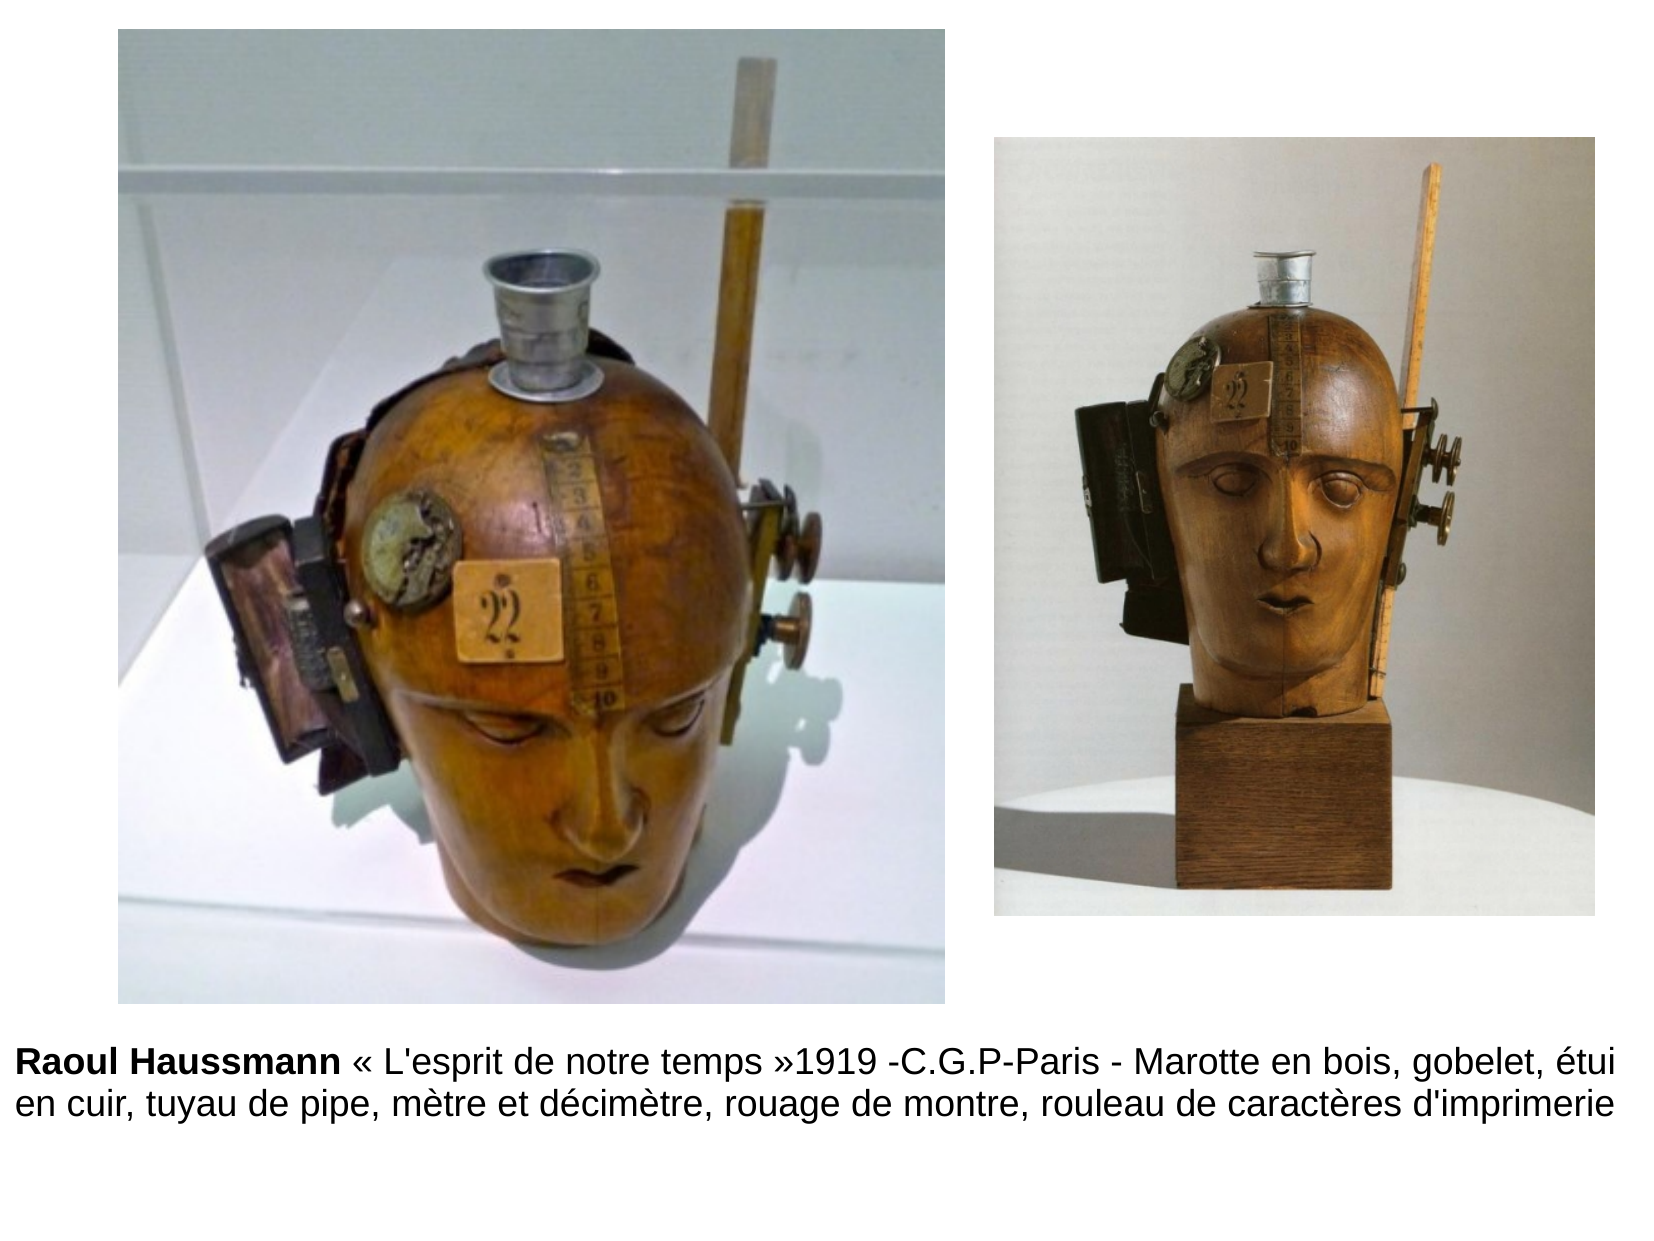

Raoul Haussmann « L'esprit de notre temps »1919 -C.G.P-Paris - Marotte en bois, gobelet, étui
en cuir, tuyau de pipe, mètre et décimètre, rouage de montre, rouleau de caractères d'imprimerie